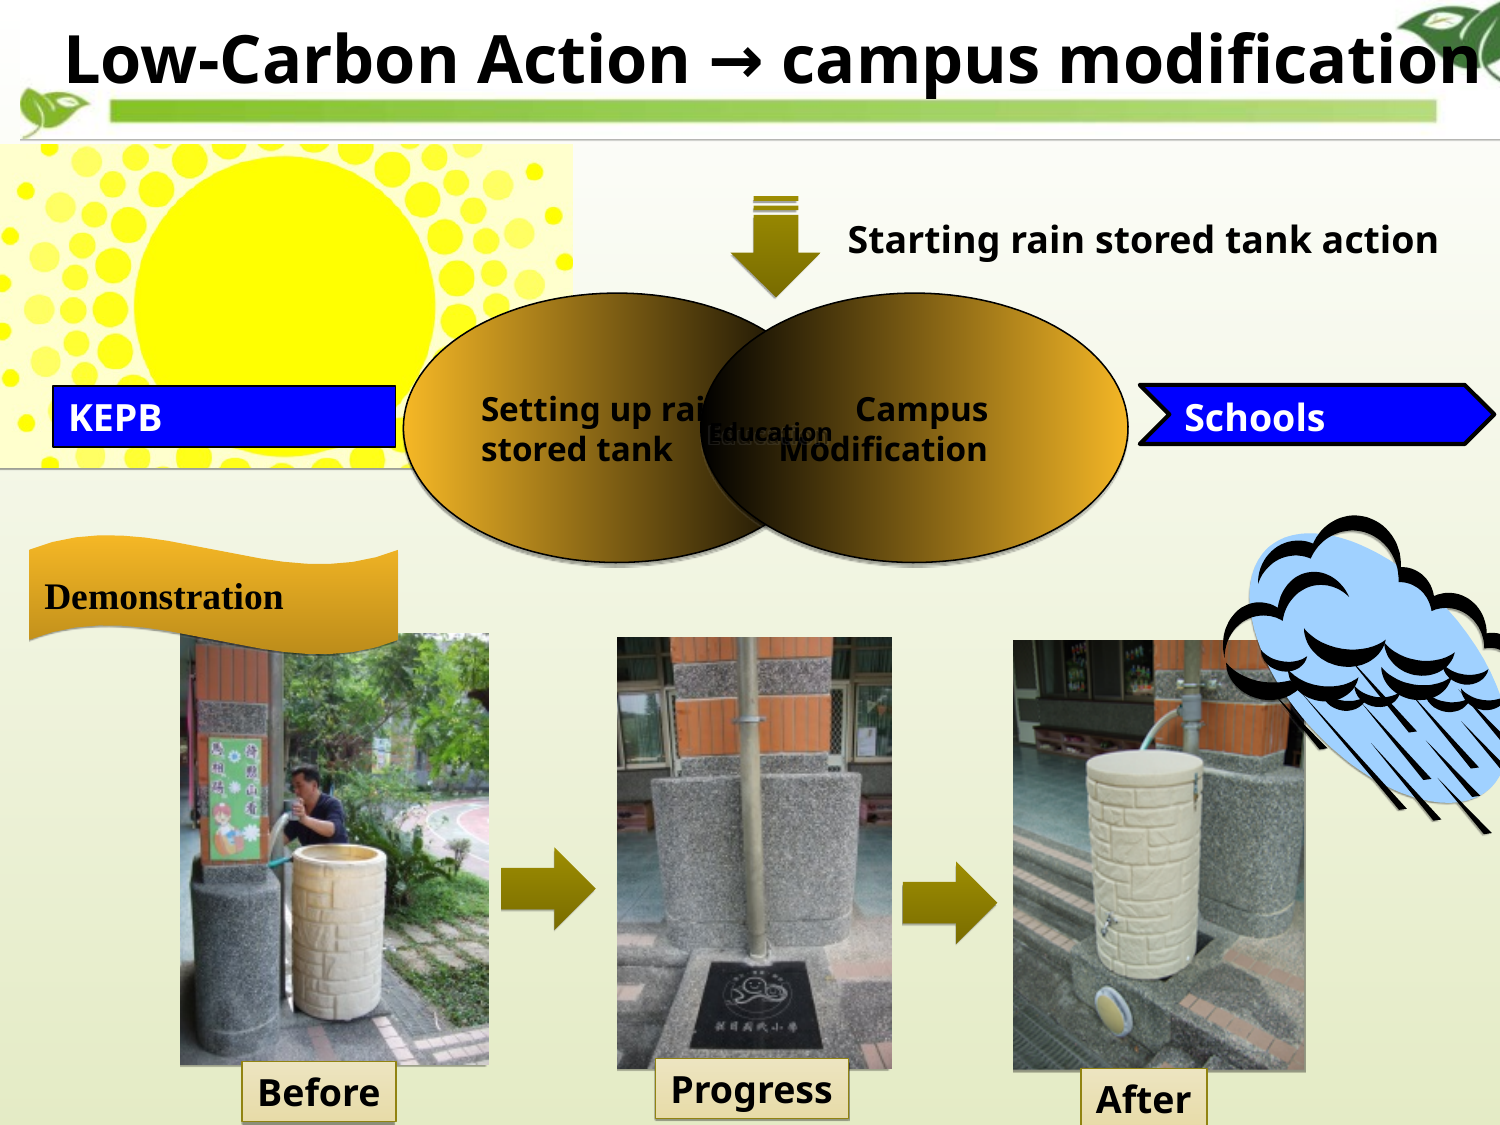

Low-Carbon Action → campus modification
Starting rain stored tank action
Setting up rain stored tank
Campus Modification
Education
Schools
KEPB
Demonstration
Progress
Before
After